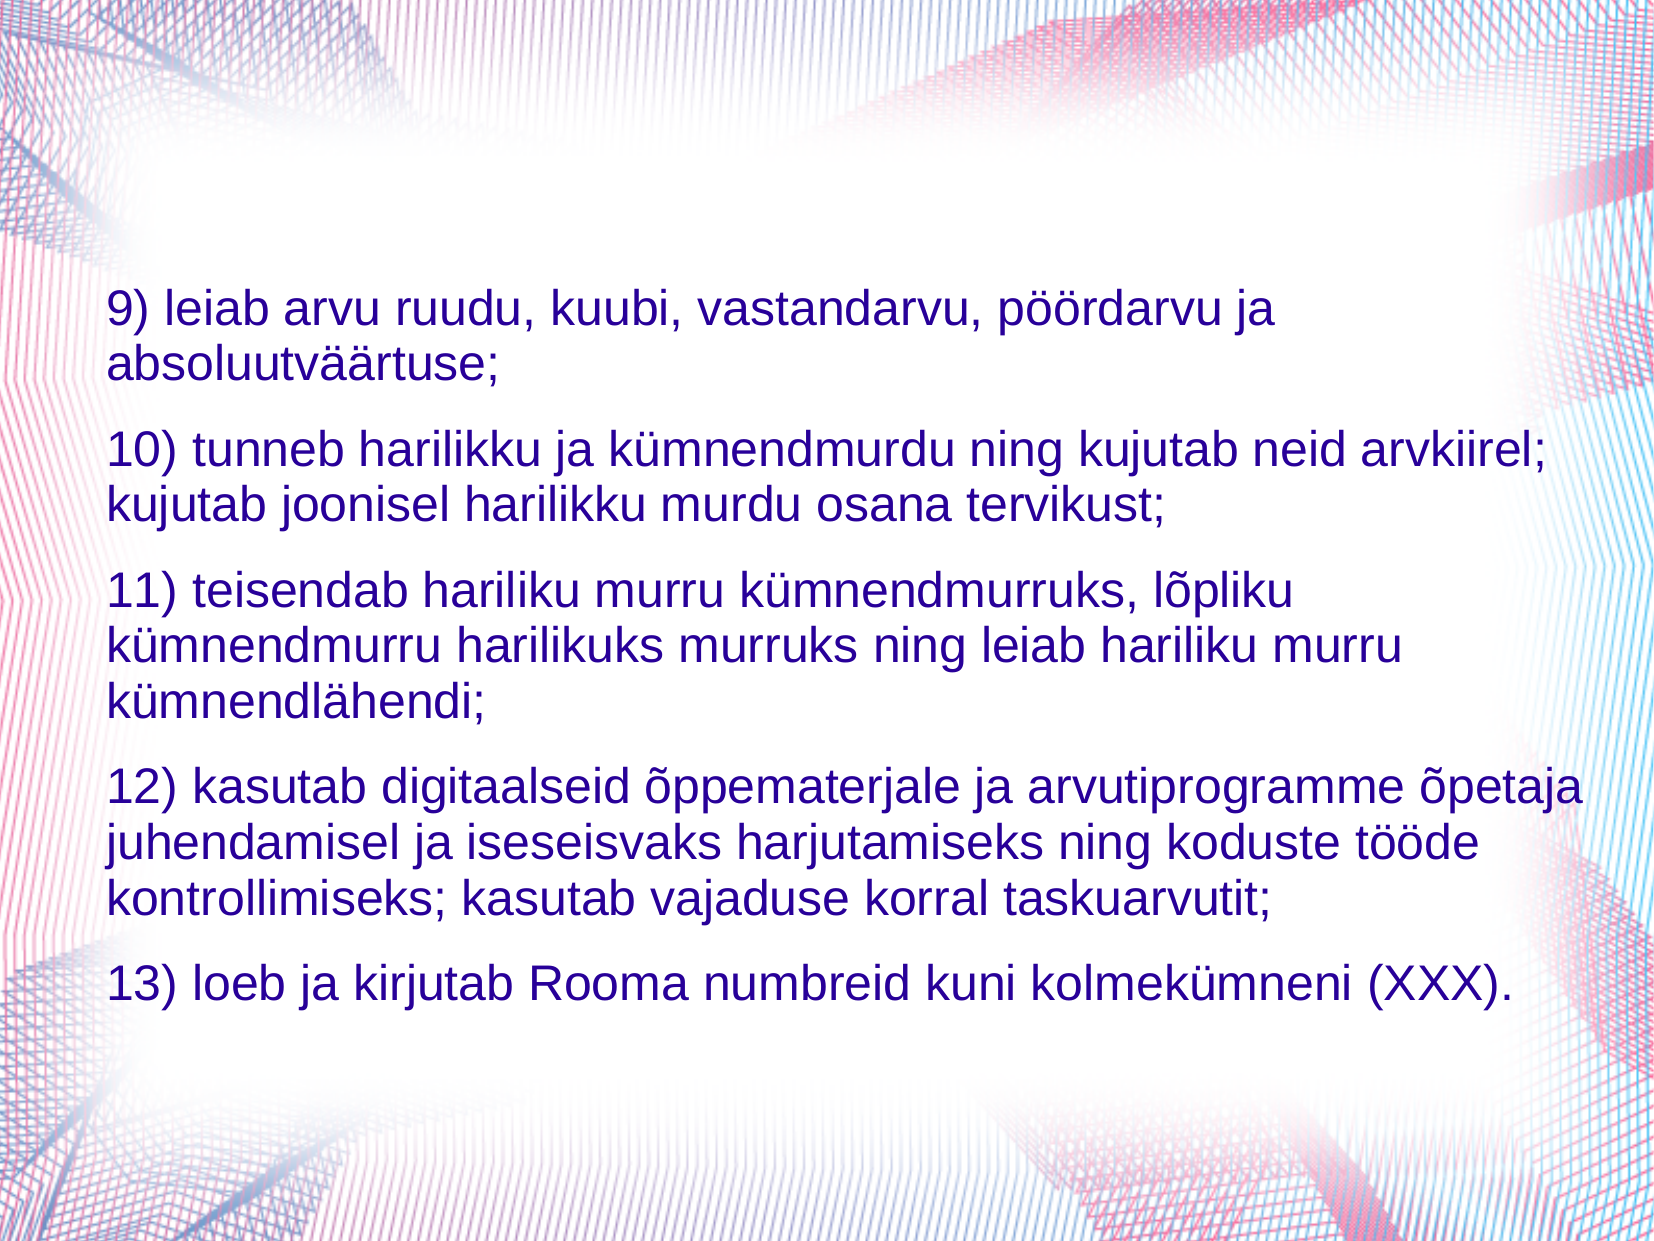

# 9) leiab arvu ruudu, kuubi, vastandarvu, pöördarvu ja absoluutväärtuse;
10) tunneb harilikku ja kümnendmurdu ning kujutab neid arvkiirel; kujutab joonisel harilikku murdu osana tervikust;
11) teisendab hariliku murru kümnendmurruks, lõpliku kümnendmurru harilikuks murruks ning leiab hariliku murru kümnendlähendi;
12) kasutab digitaalseid õppematerjale ja arvutiprogramme õpetaja juhendamisel ja iseseisvaks harjutamiseks ning koduste tööde kontrollimiseks; kasutab vajaduse korral taskuarvutit;
13) loeb ja kirjutab Rooma numbreid kuni kolmekümneni (XXX).